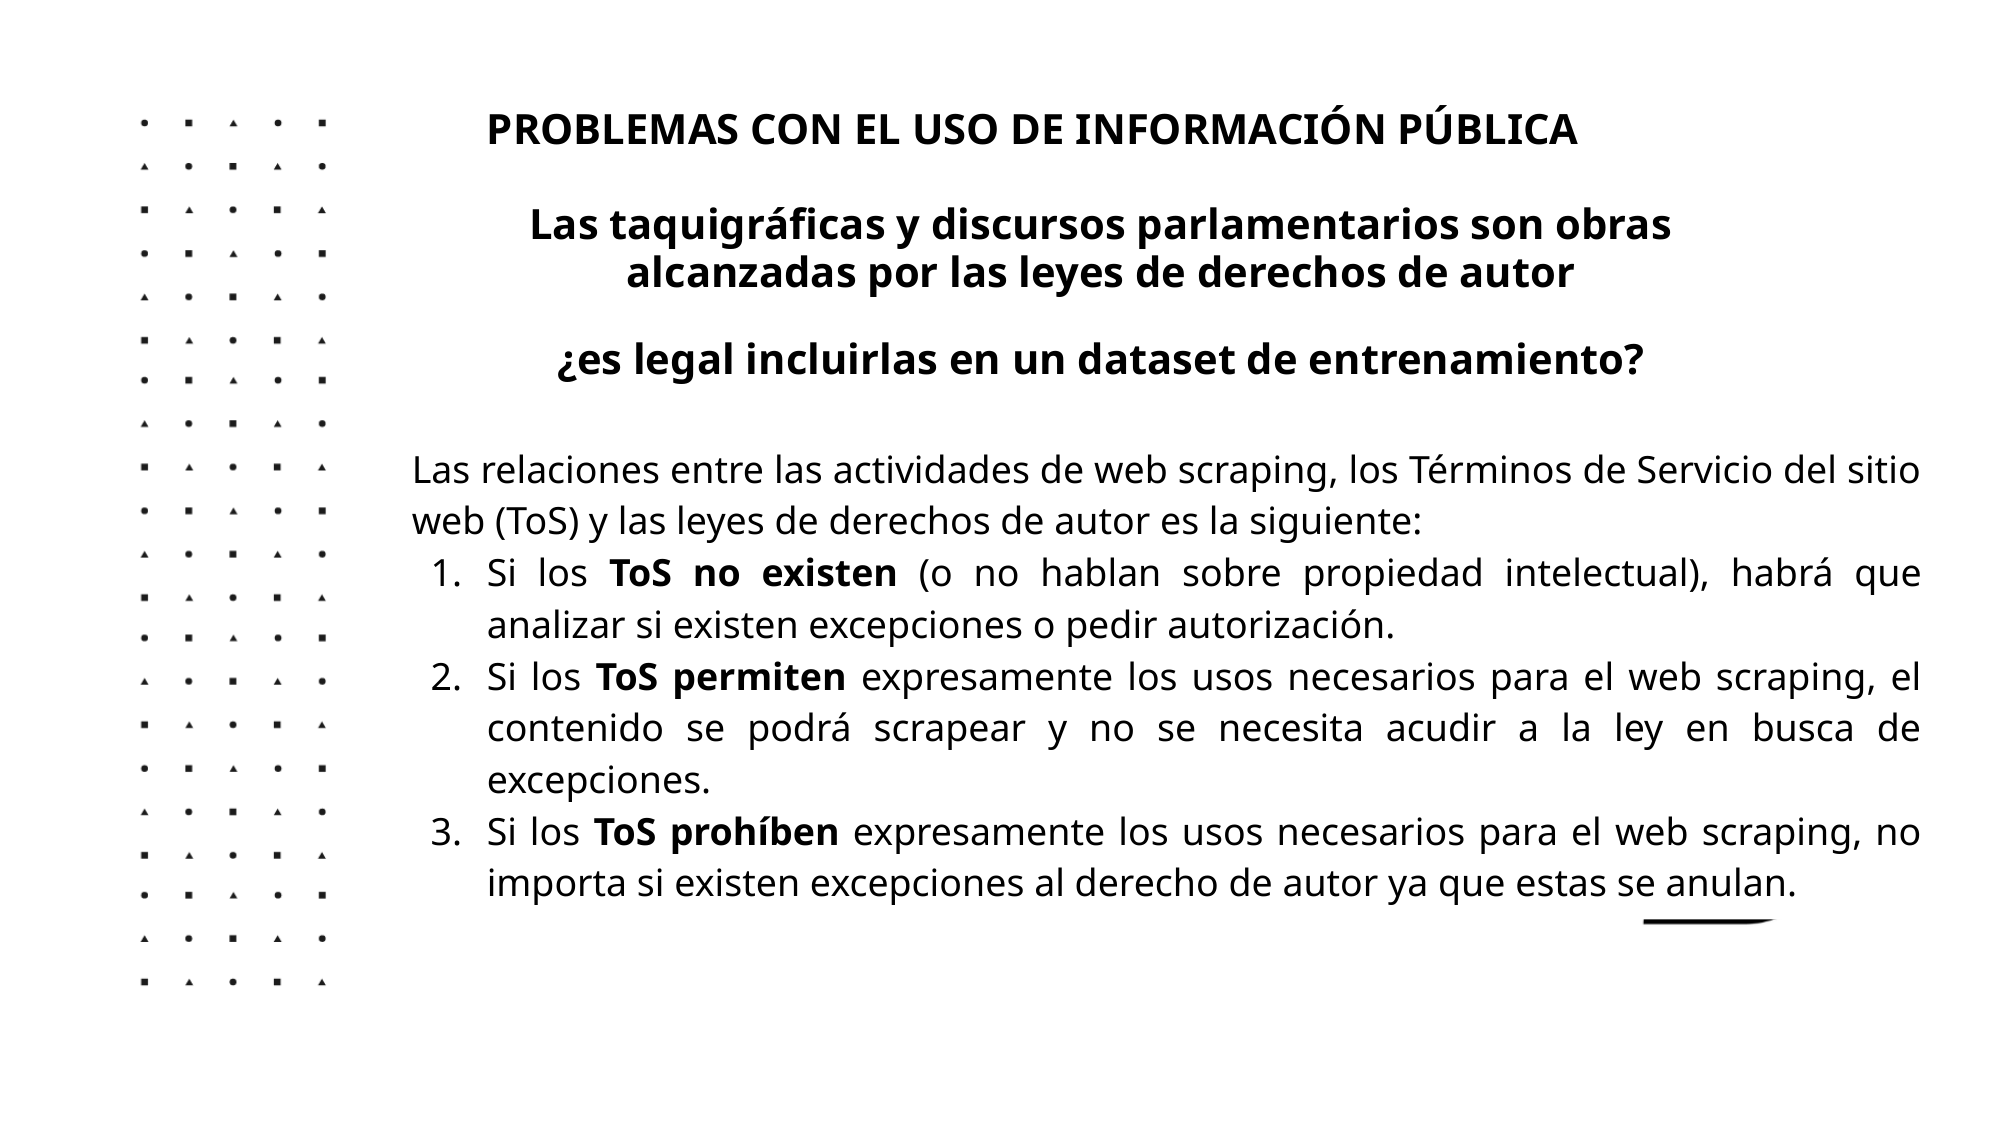

PROBLEMAS CON EL USO DE INFORMACIÓN PÚBLICA
Las taquigráficas y discursos parlamentarios son obras alcanzadas por las leyes de derechos de autor
¿es legal incluirlas en un dataset de entrenamiento?
Las relaciones entre las actividades de web scraping, los Términos de Servicio del sitio web (ToS) y las leyes de derechos de autor es la siguiente:
Si los ToS no existen (o no hablan sobre propiedad intelectual), habrá que analizar si existen excepciones o pedir autorización.
Si los ToS permiten expresamente los usos necesarios para el web scraping, el contenido se podrá scrapear y no se necesita acudir a la ley en busca de excepciones.
Si los ToS prohíben expresamente los usos necesarios para el web scraping, no importa si existen excepciones al derecho de autor ya que estas se anulan.